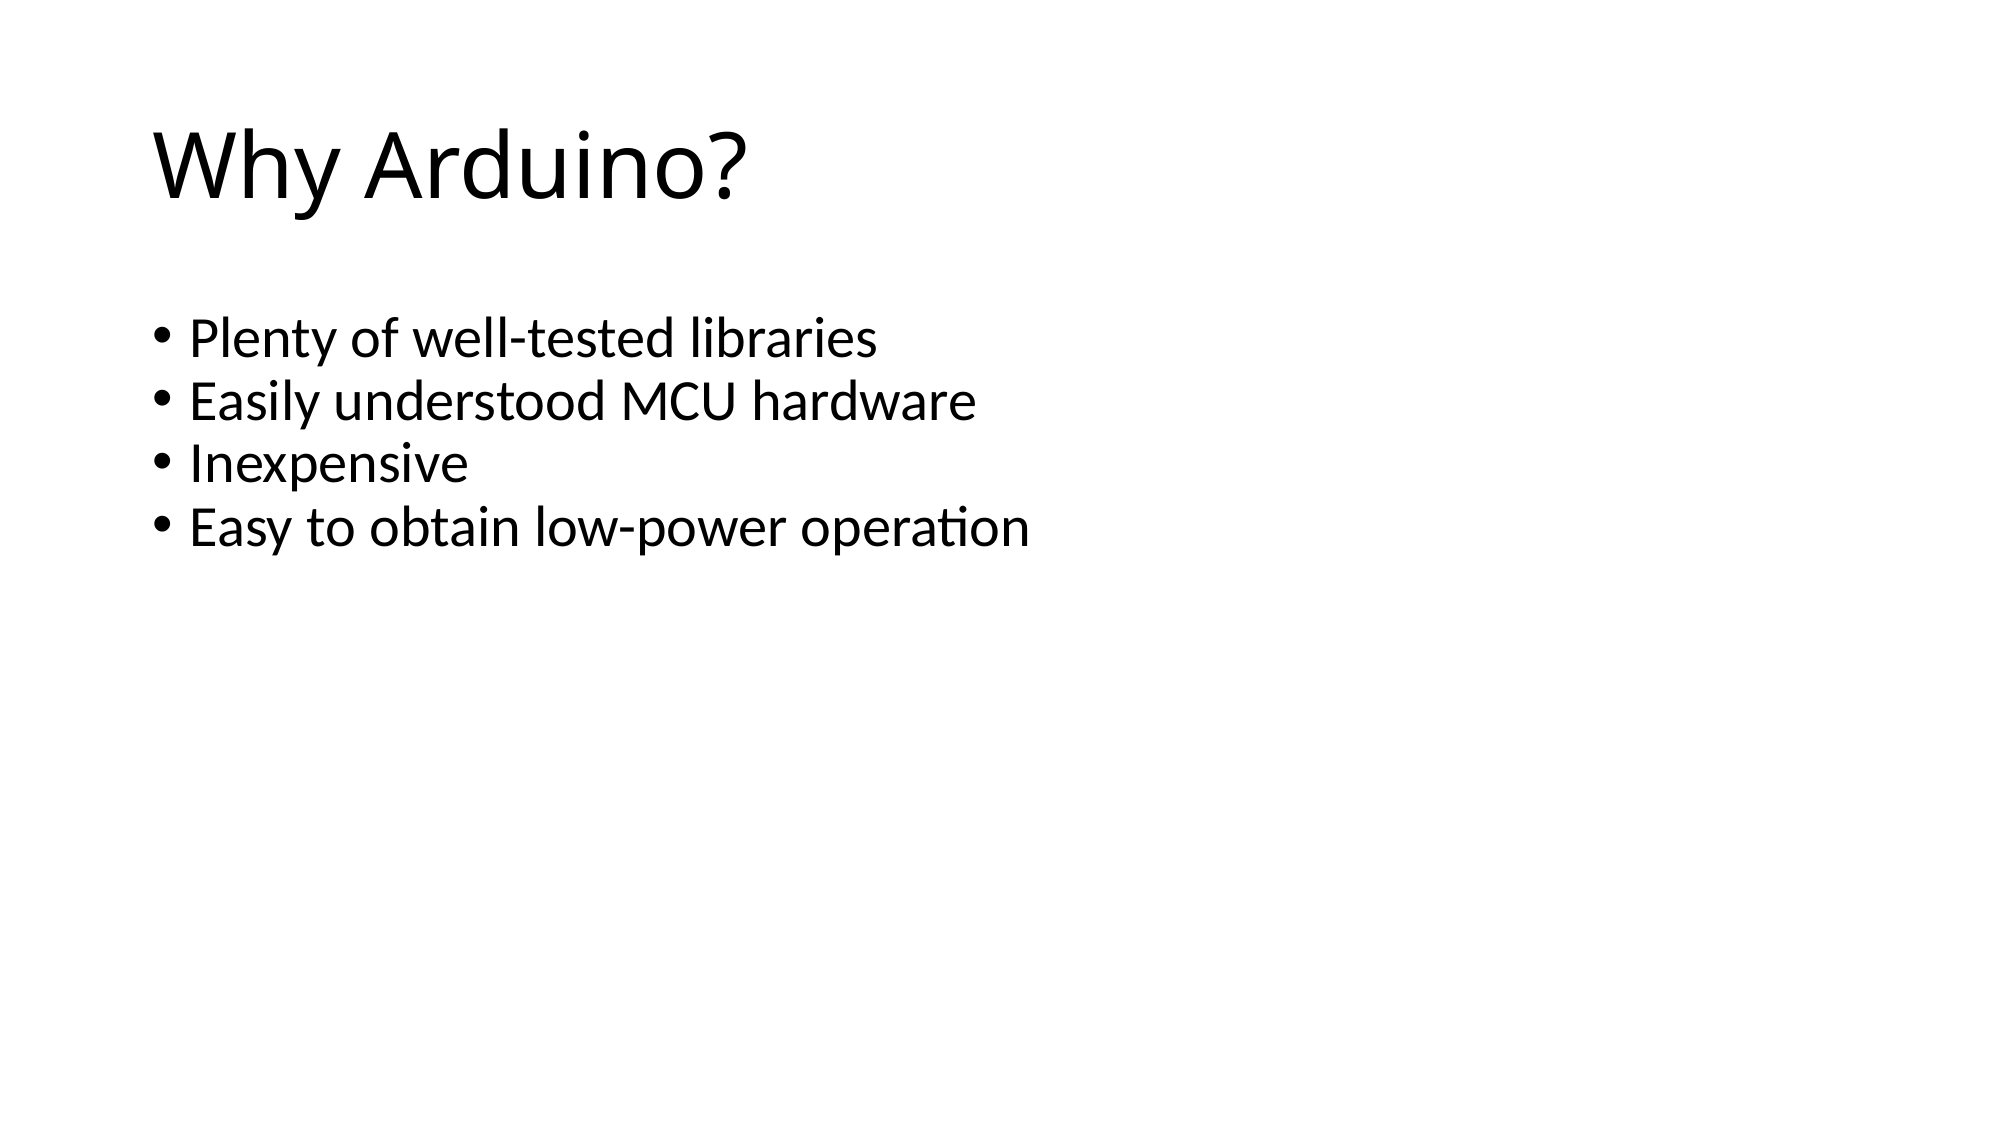

Why Arduino?
Plenty of well-tested libraries
Easily understood MCU hardware
Inexpensive
Easy to obtain low-power operation